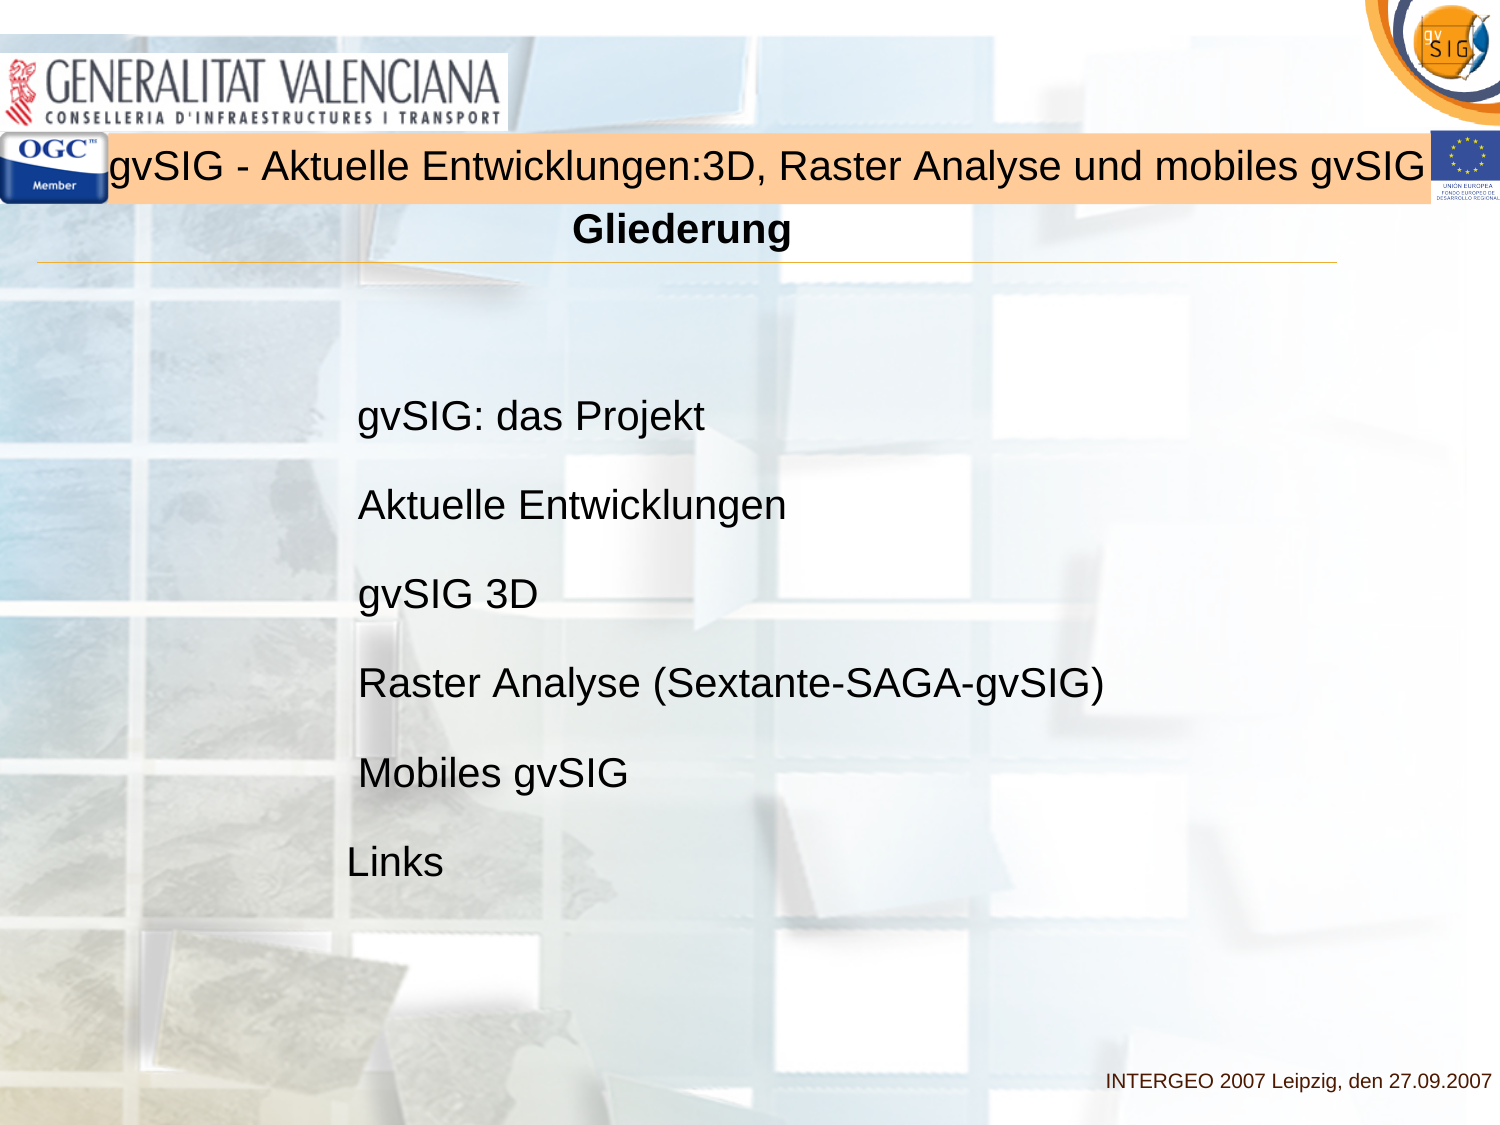

gvSIG - Aktuelle Entwicklungen:3D, Raster Analyse und mobiles gvSIG
Gliederung
 gvSIG: das Projekt
 Aktuelle Entwicklungen
 gvSIG 3D
 Raster Analyse (Sextante-SAGA-gvSIG)
 Mobiles gvSIG
Links
INTERGEO 2007 Leipzig, den 27.09.2007